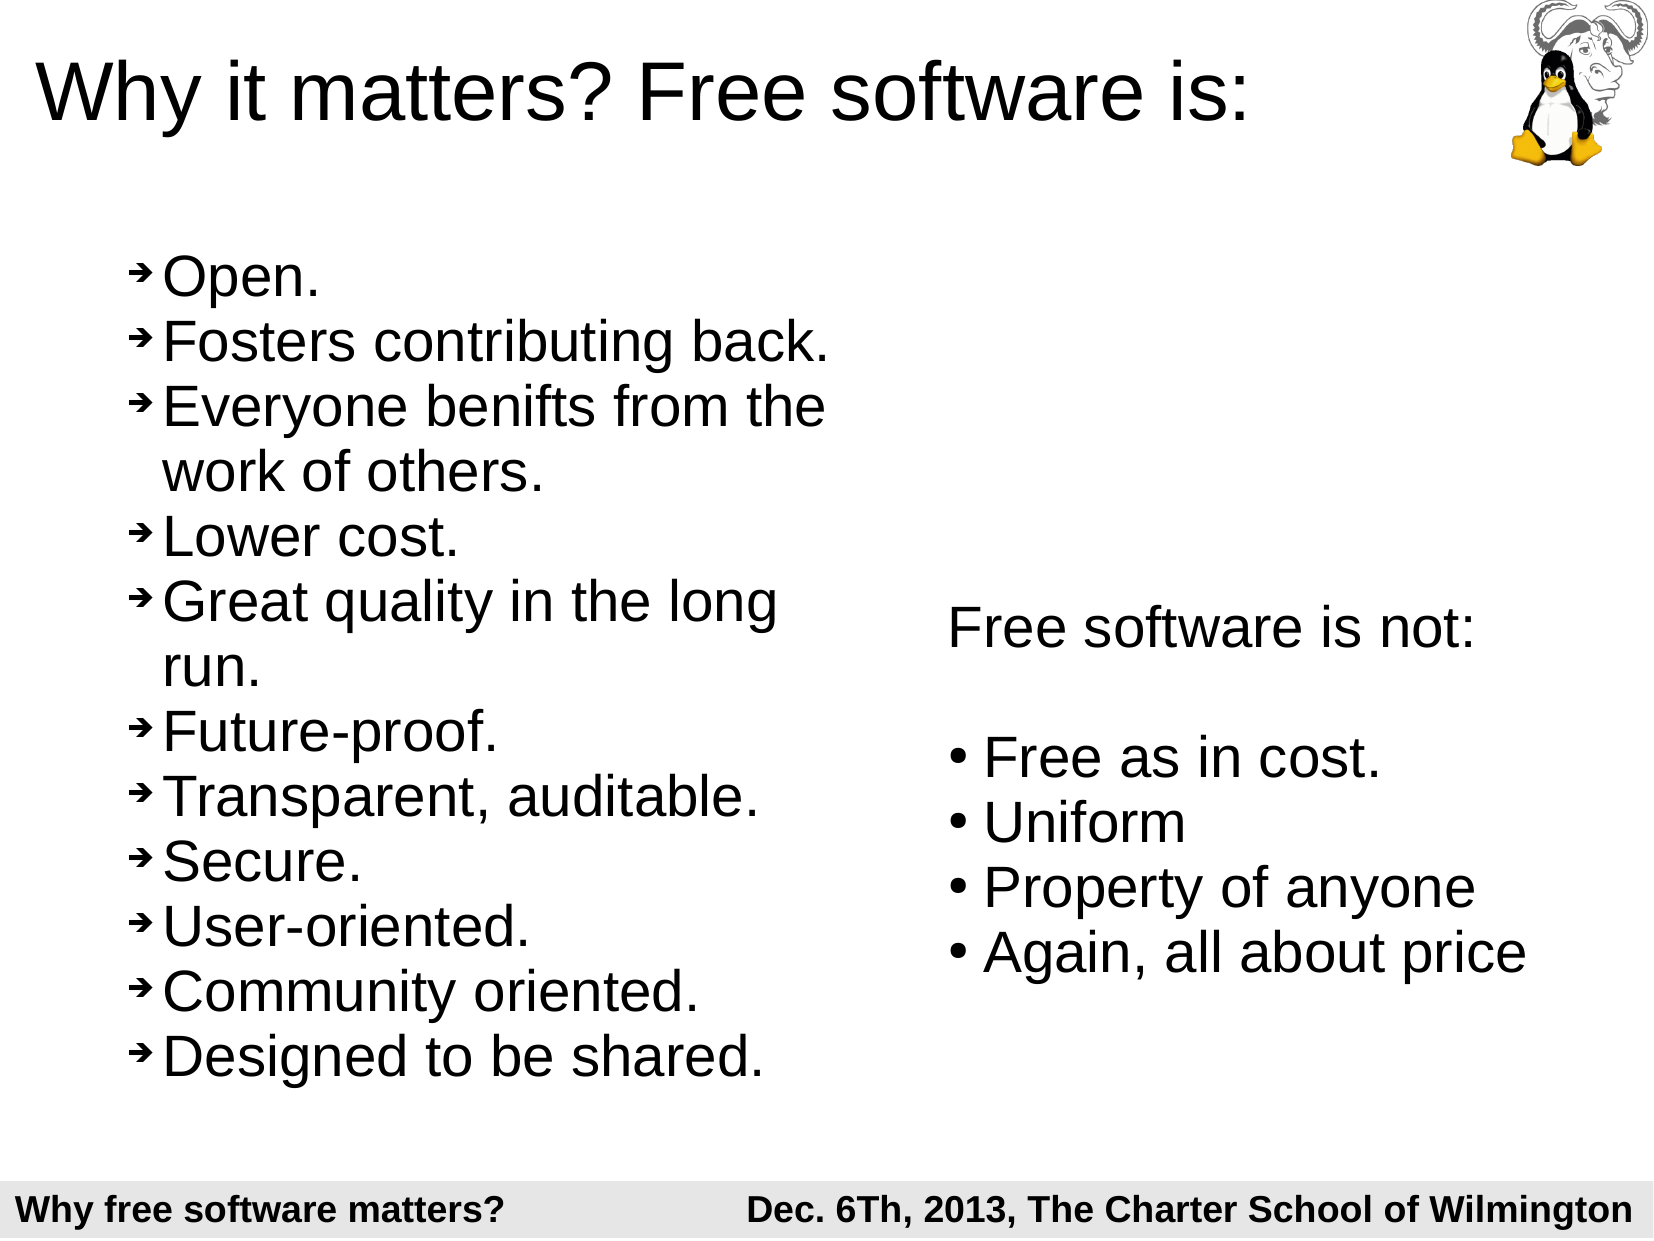

# Why it matters? Free software is:
Open.
Fosters contributing back.
Everyone benifts from the work of others.
Lower cost.
Great quality in the long run.
Future-proof.
Transparent, auditable.
Secure.
User-oriented.
Community oriented.
Designed to be shared.
Free software is not:
Free as in cost.
Uniform
Property of anyone
Again, all about price
Why free software matters? Dec. 6Th, 2013, The Charter School of Wilmington